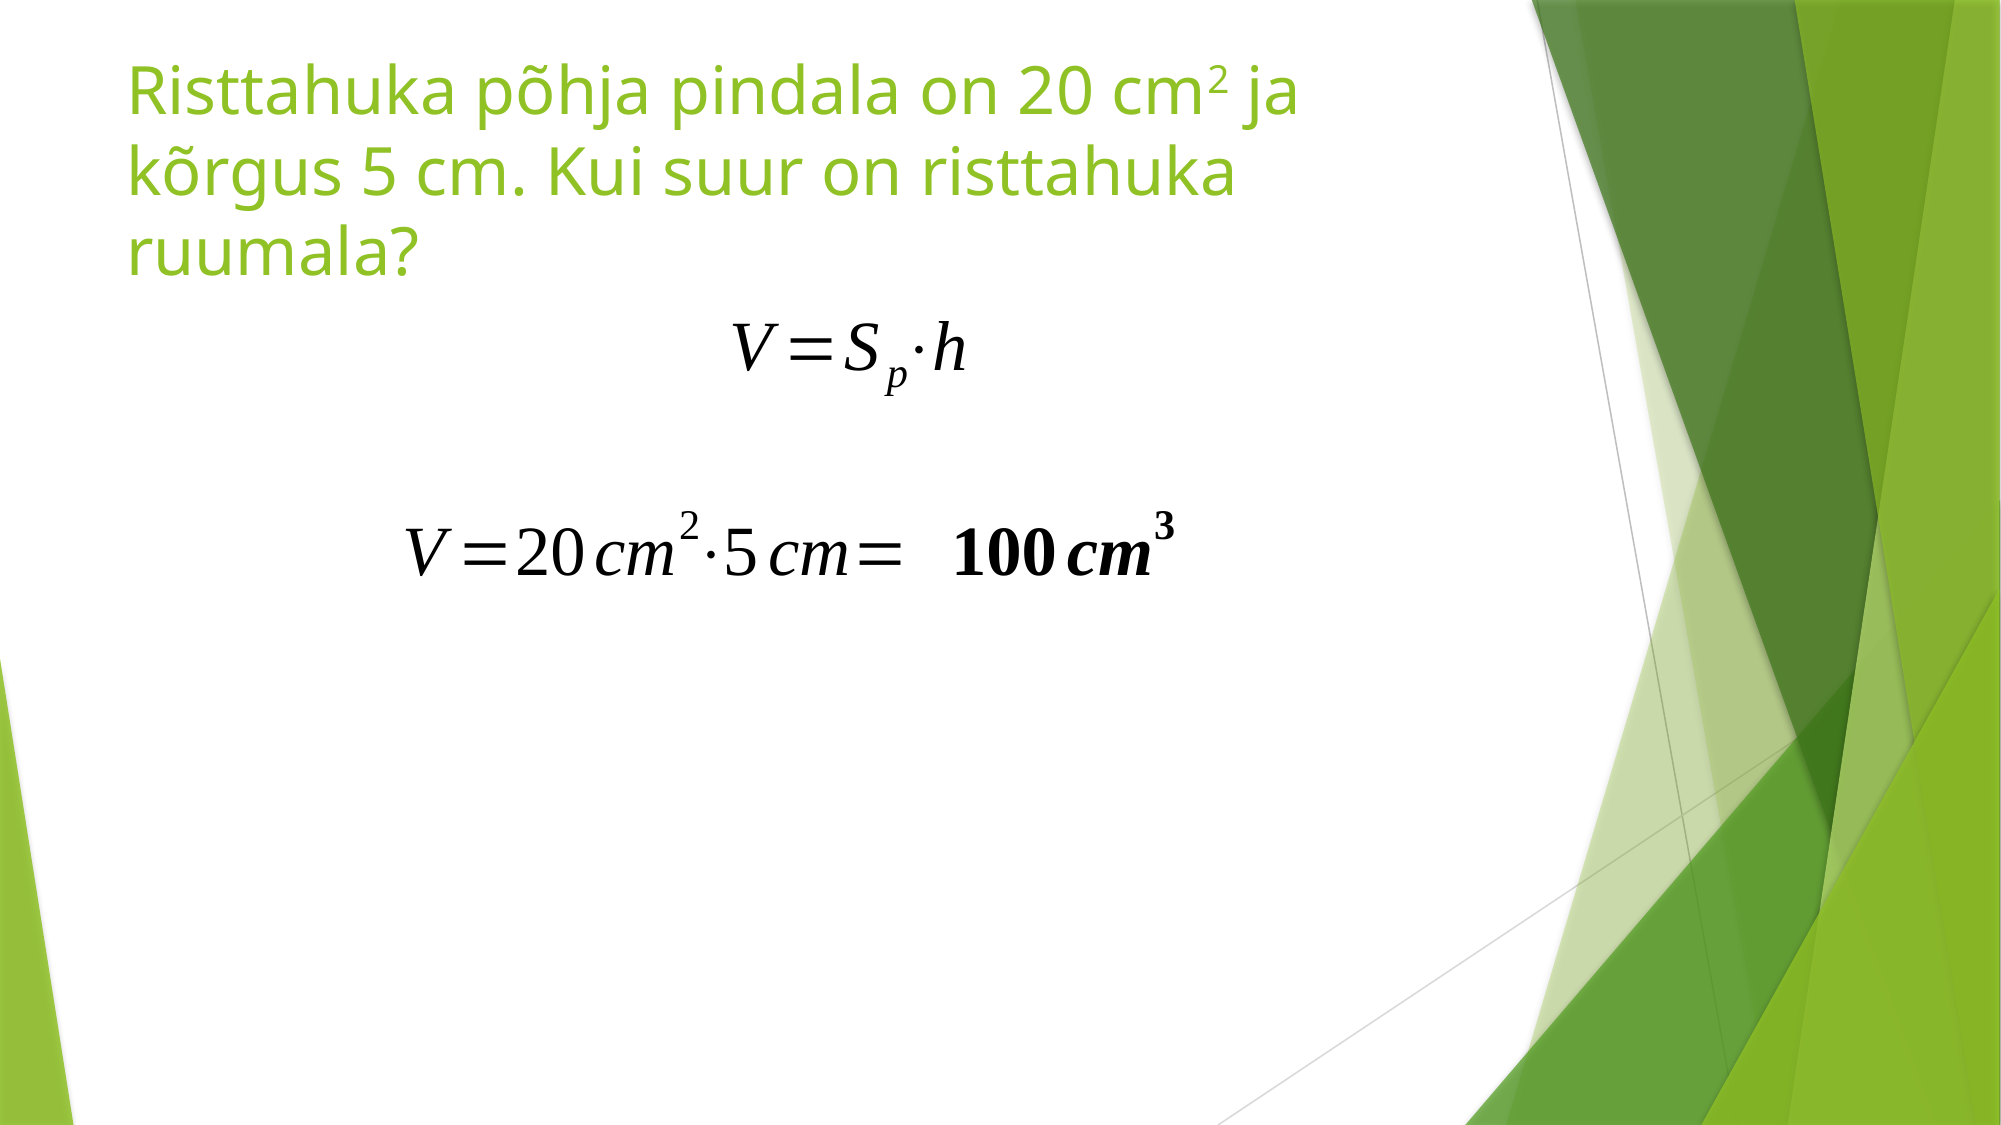

# Risttahuka põhja pindala on 20 cm2 ja kõrgus 5 cm. Kui suur on risttahuka ruumala?